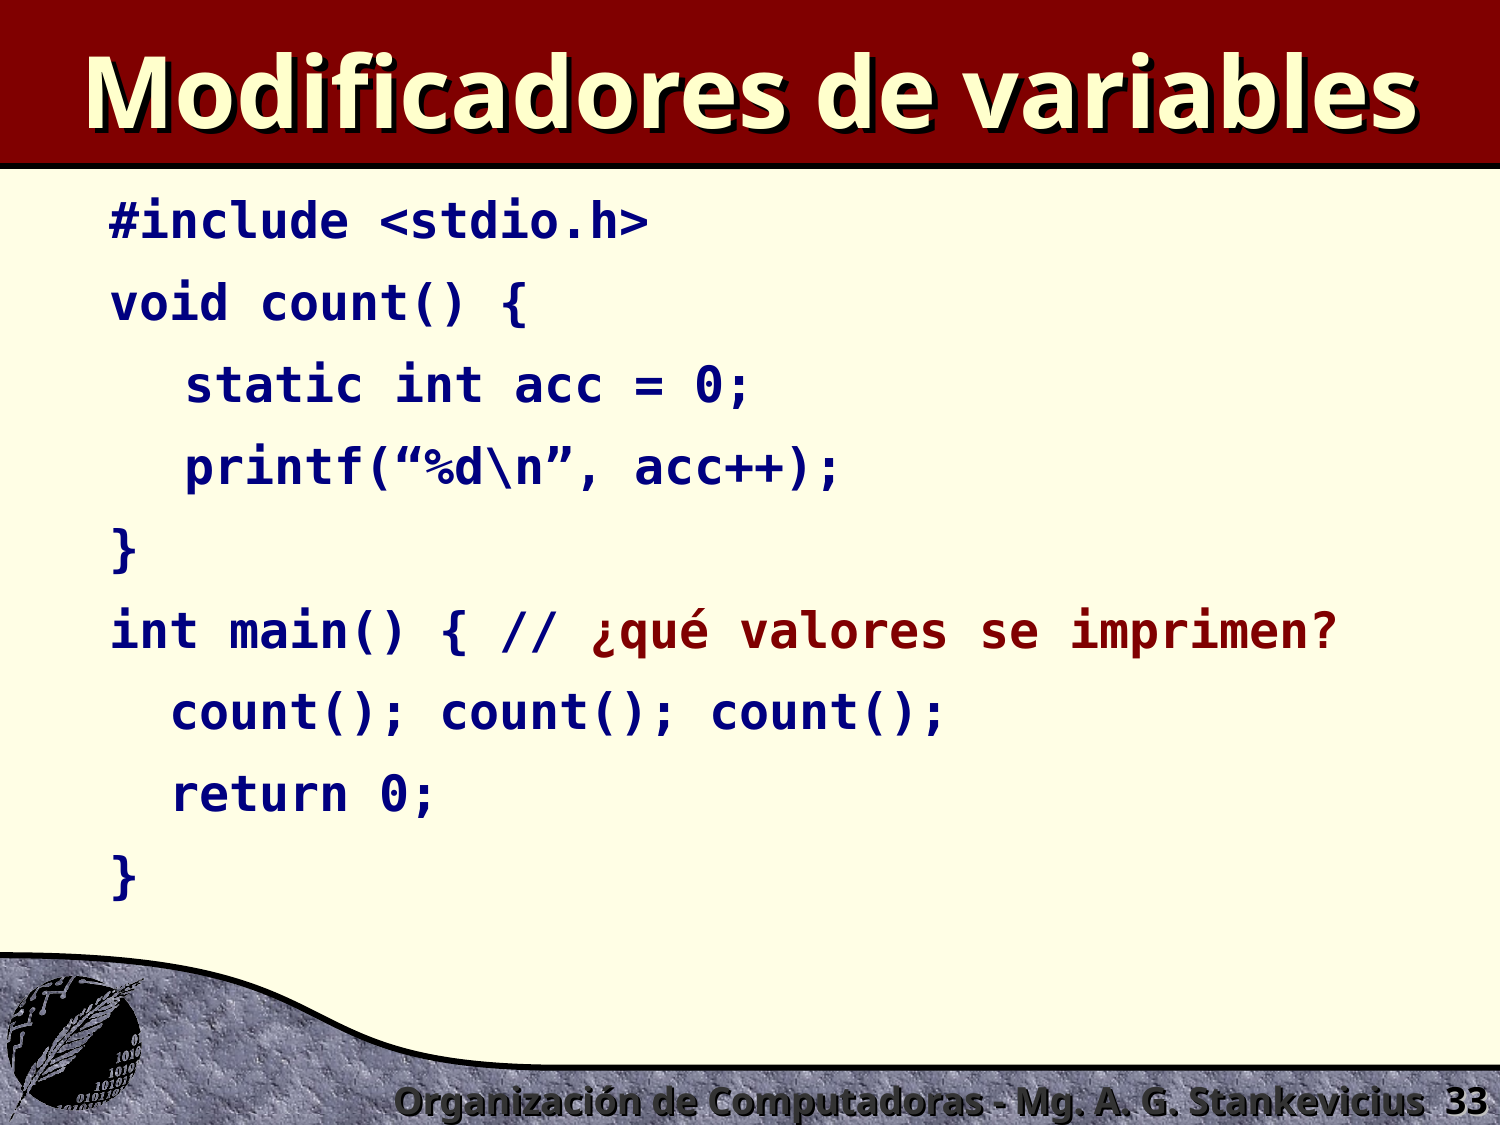

# Modificadores de variables
#include <stdio.h>
void count() {
	static int acc = 0;
	printf(“%d\n”, acc++);
}
int main() { // ¿qué valores se imprimen?
 count(); count(); count();
 return 0;
}
33